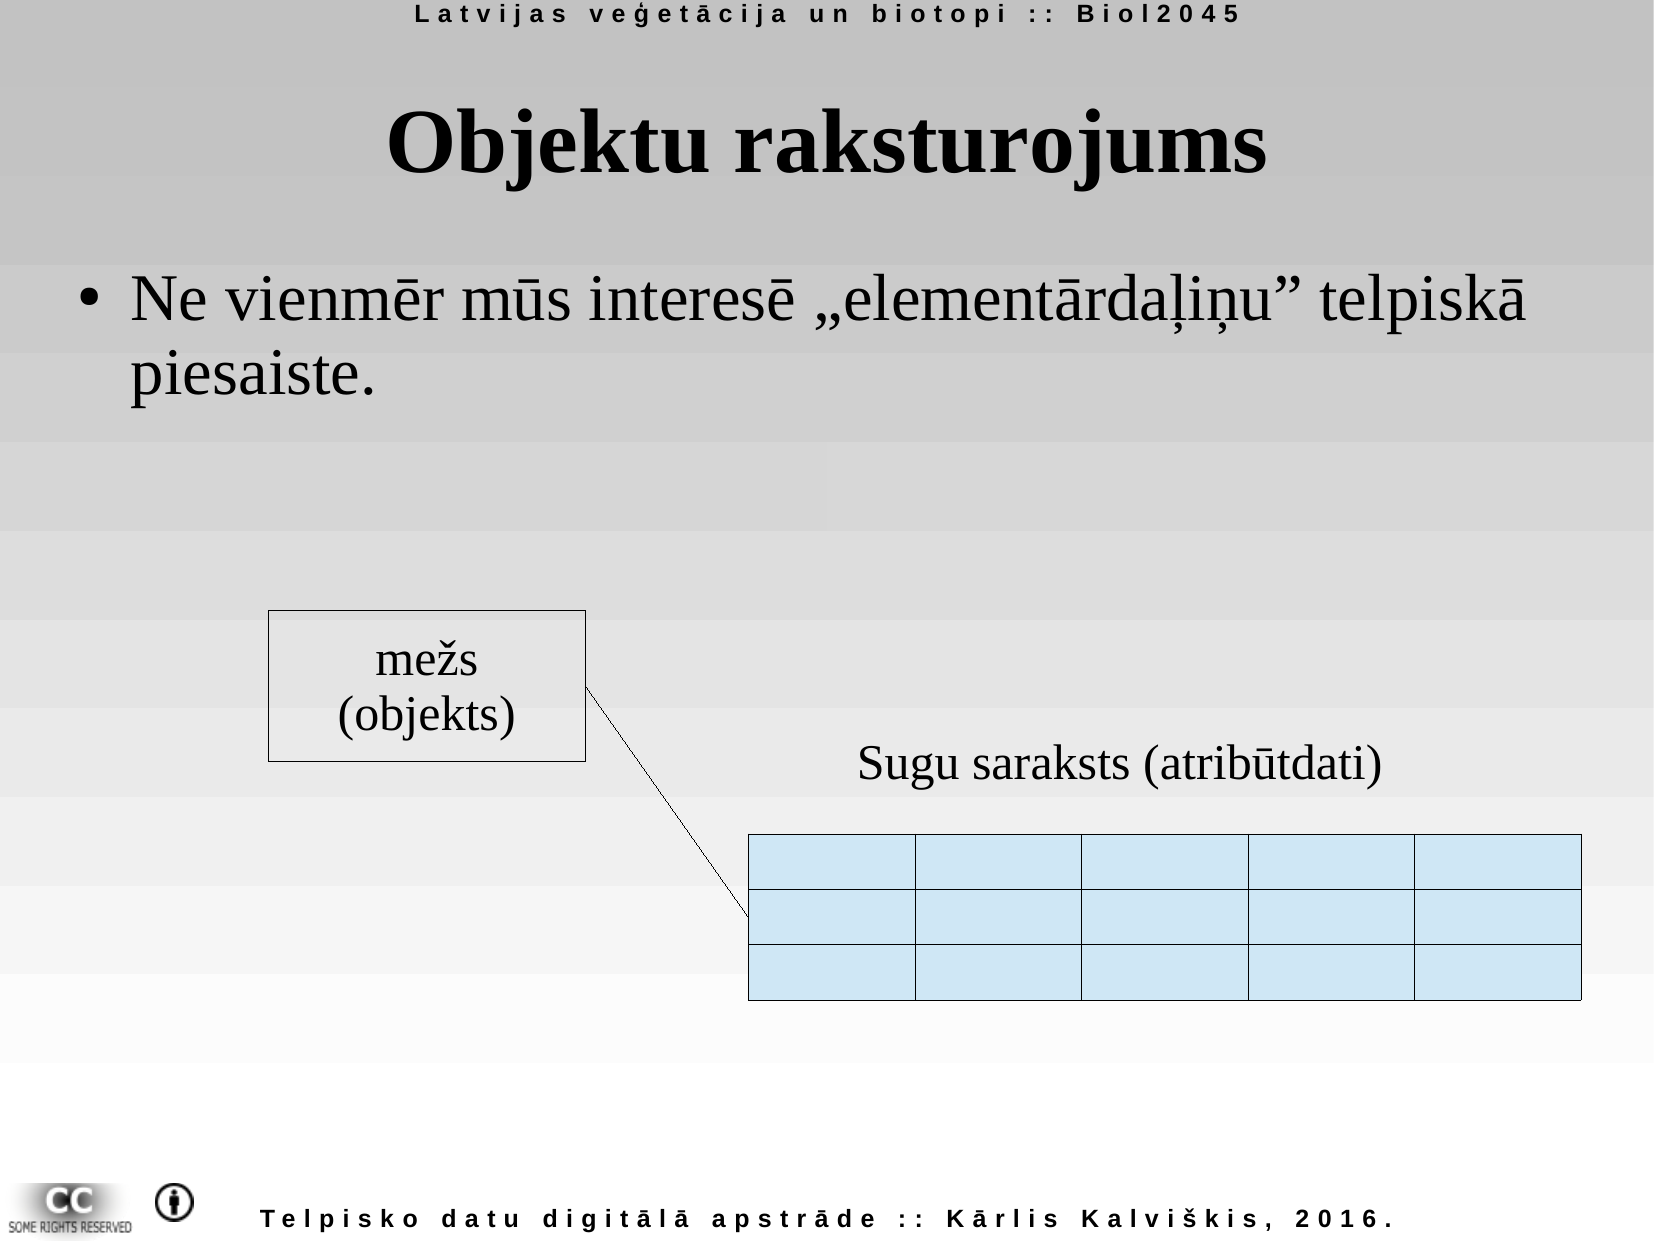

# Objektu raksturojums
Ne vienmēr mūs interesē „elementārdaļiņu” telpiskā piesaiste.
mežs
(objekts)
Sugu saraksts (atribūtdati)
| | | | | |
| --- | --- | --- | --- | --- |
| | | | | |
| | | | | |